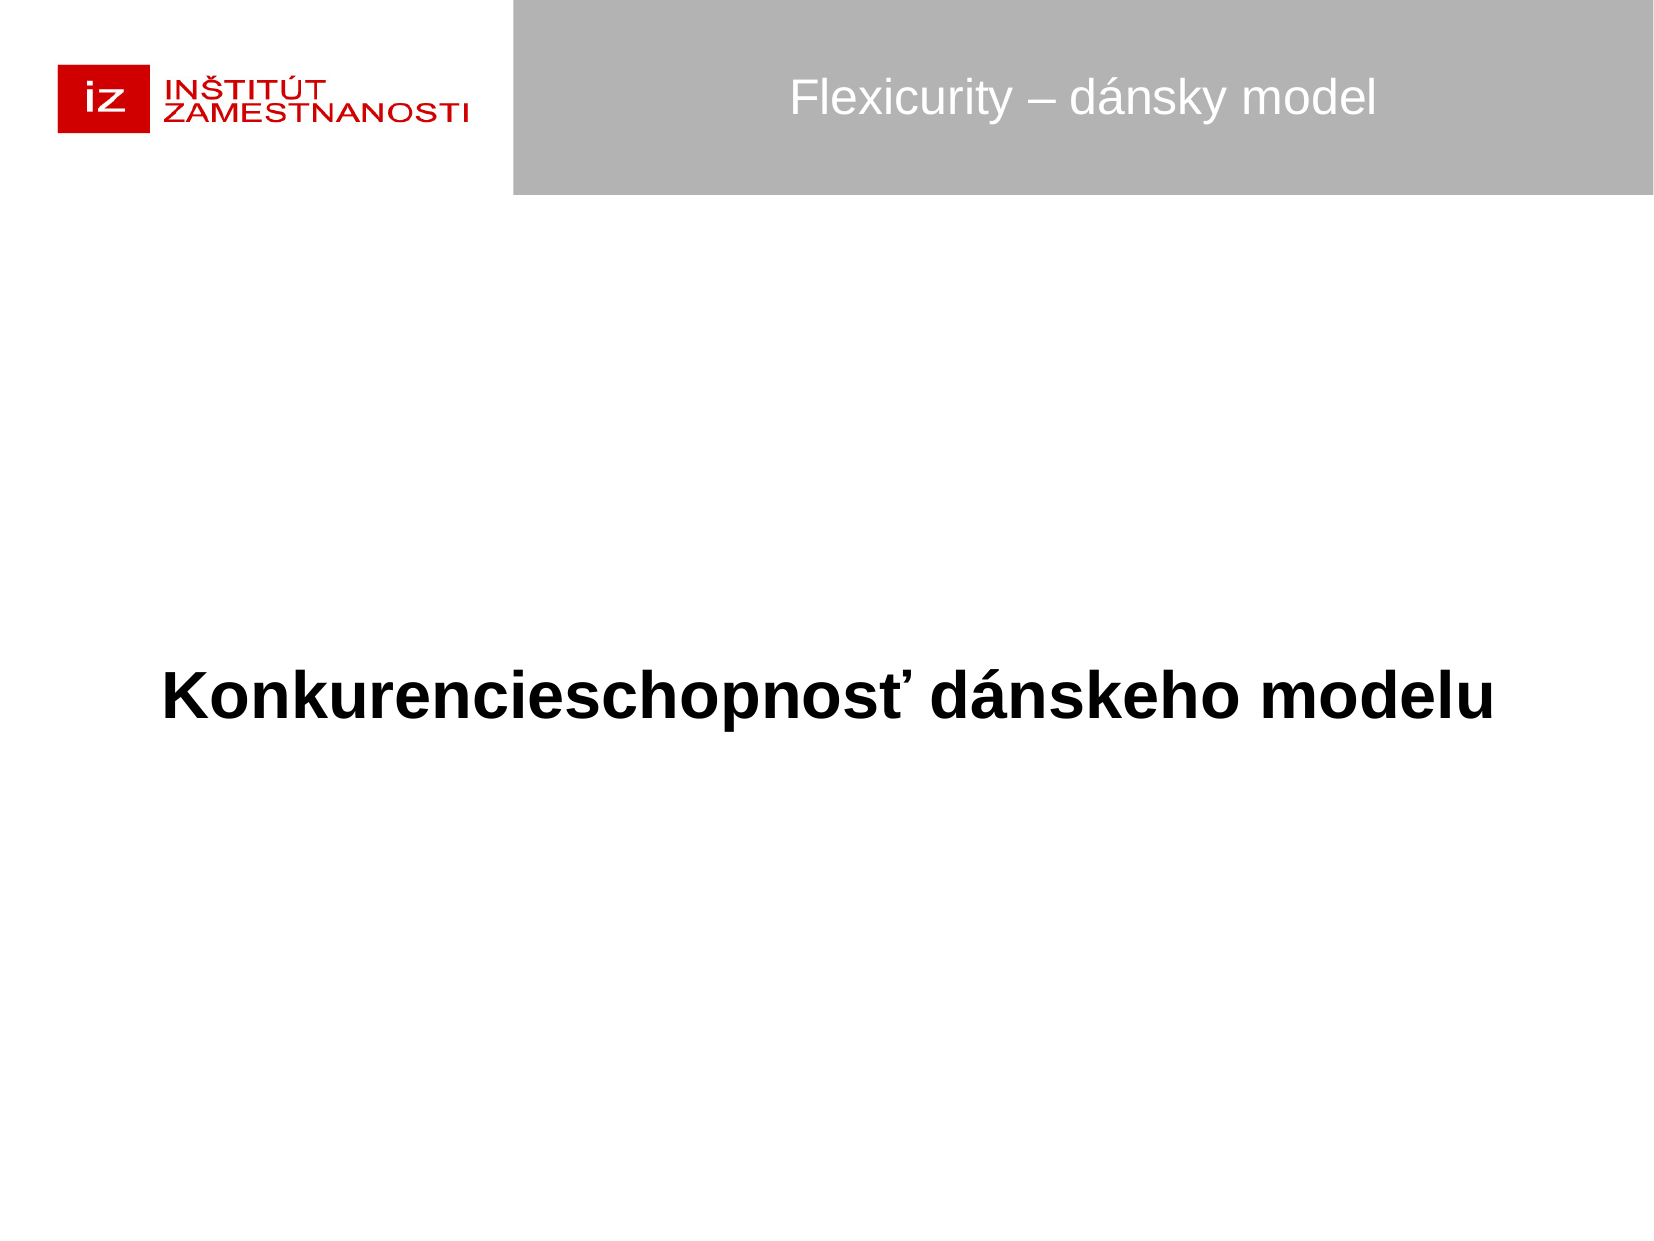

Flexicurity – dánsky model
# Konkurencieschopnosť dánskeho modelu